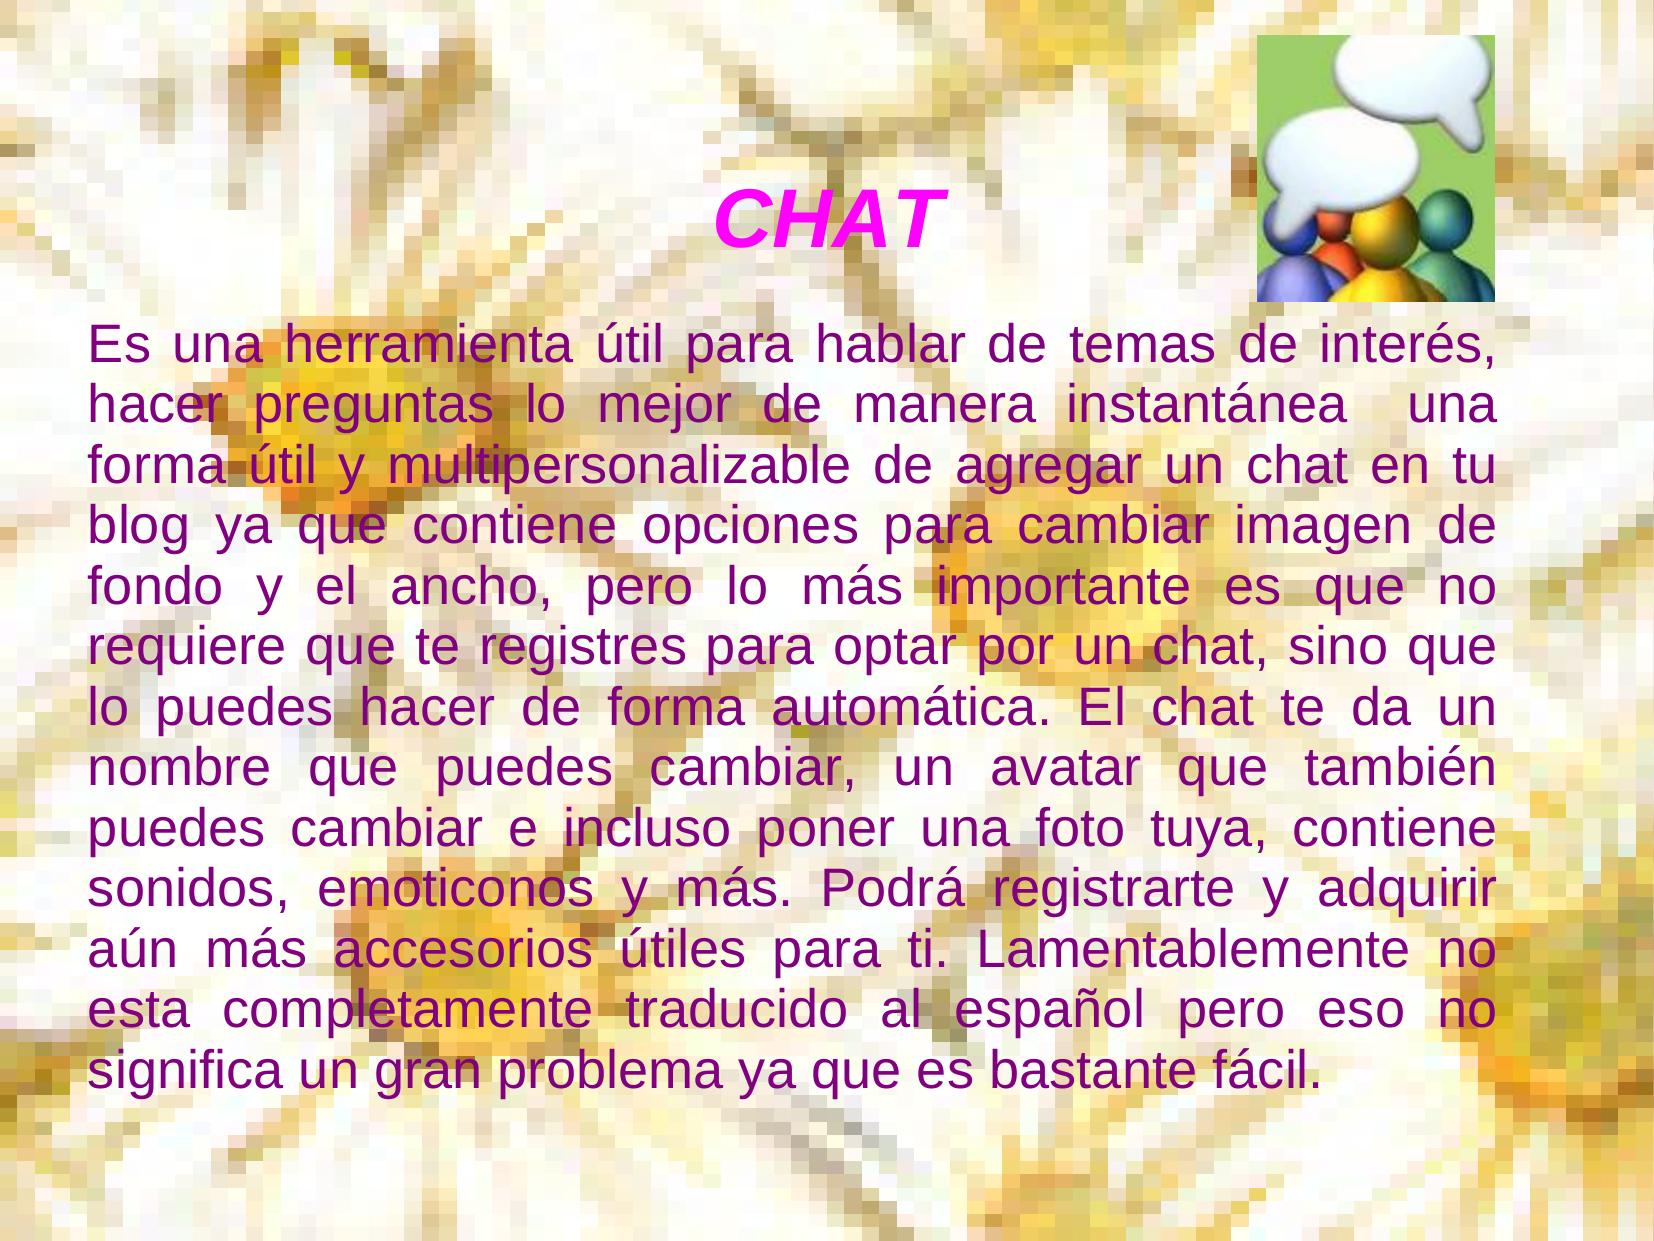

# CHAT
Es una herramienta útil para hablar de temas de interés, hacer preguntas lo mejor de manera instantánea una forma útil y multipersonalizable de agregar un chat en tu blog ya que contiene opciones para cambiar imagen de fondo y el ancho, pero lo más importante es que no requiere que te registres para optar por un chat, sino que lo puedes hacer de forma automática. El chat te da un nombre que puedes cambiar, un avatar que también puedes cambiar e incluso poner una foto tuya, contiene sonidos, emoticonos y más. Podrá registrarte y adquirir aún más accesorios útiles para ti. Lamentablemente no esta completamente traducido al español pero eso no significa un gran problema ya que es bastante fácil.